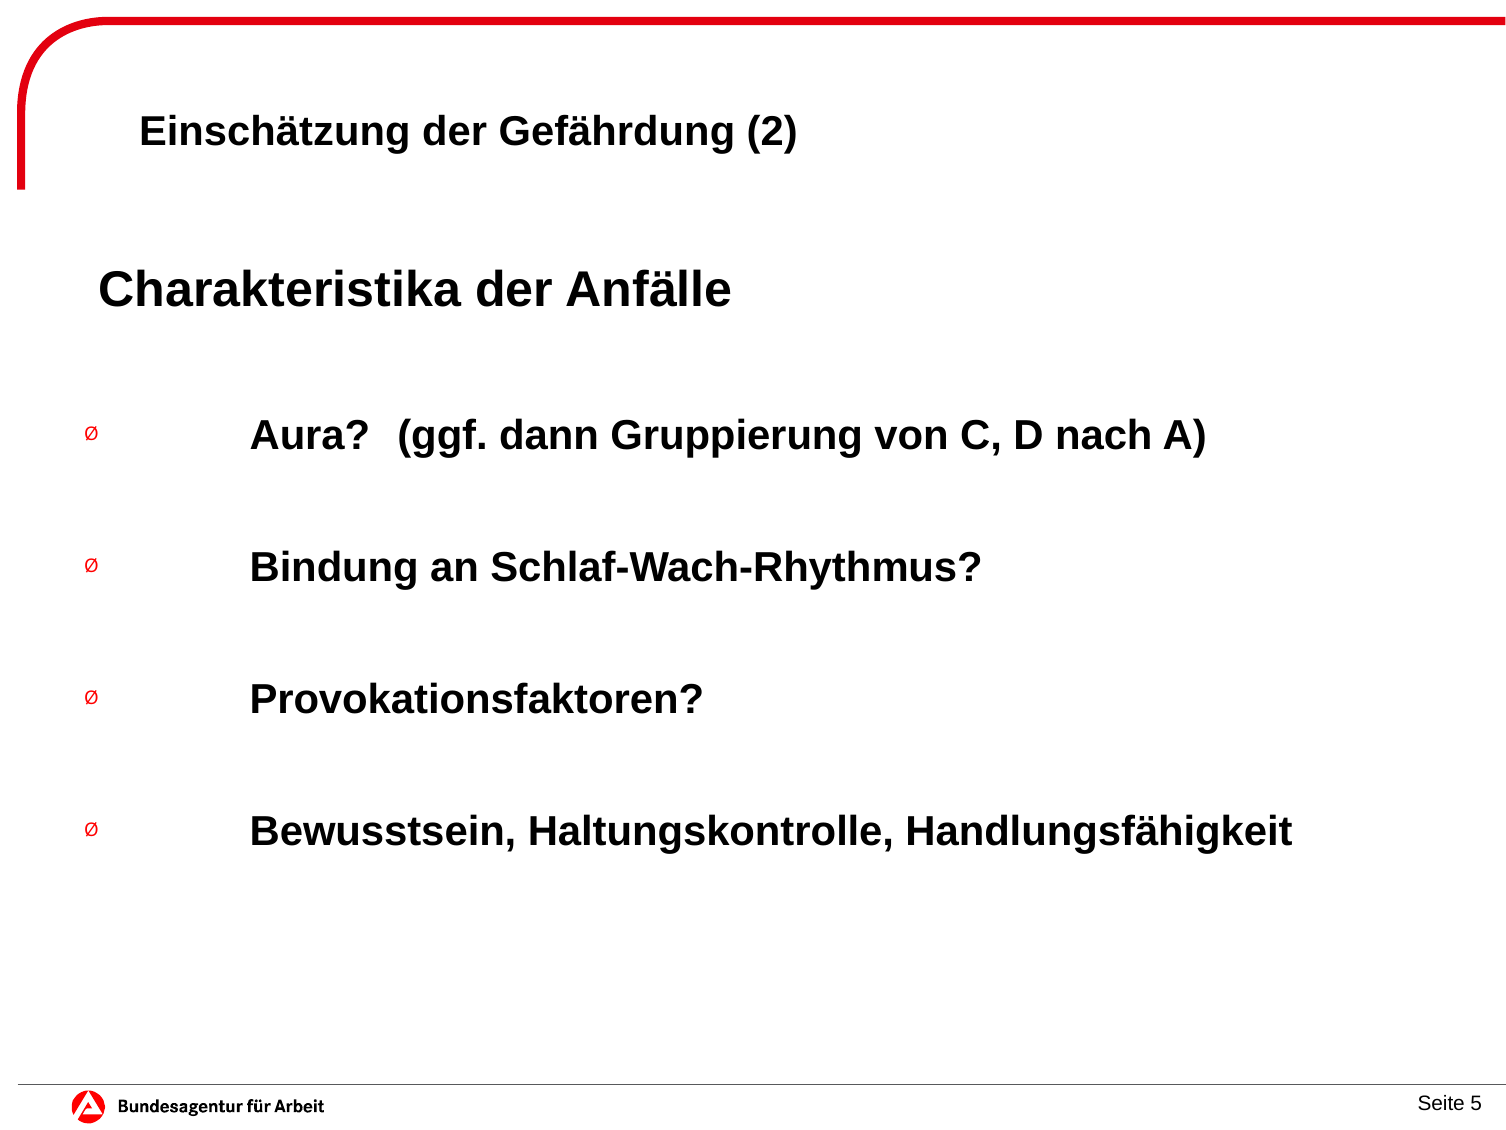

# Einschätzung der Gefährdung (2)
 Charakteristika der Anfälle
	Aura?	(ggf. dann Gruppierung von C, D nach A)
	Bindung an Schlaf-Wach-Rhythmus?
	Provokationsfaktoren?
	Bewusstsein, Haltungskontrolle, Handlungsfähigkeit